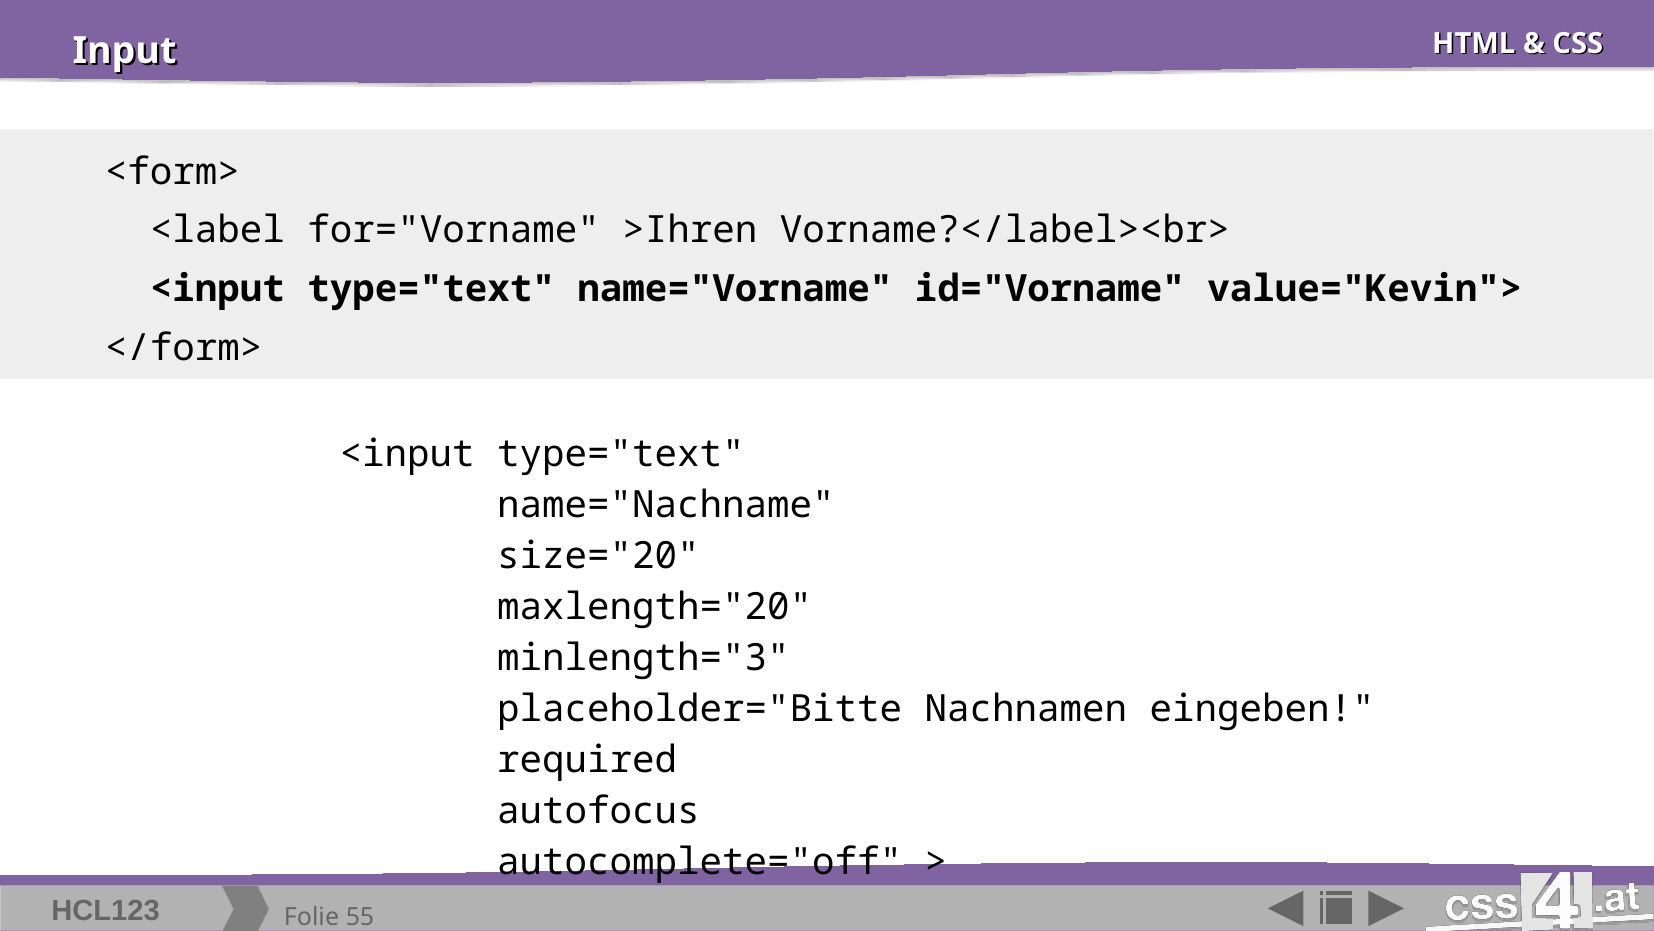

HTML & CSS
Input
 <form>
 <label for="Vorname" >Ihren Vorname?</label><br>
 <input type="text" name="Vorname" id="Vorname" value="Kevin">
 </form>
<input type="text"
 name="Nachname"
 size="20"
 maxlength="20"
 minlength="3"
 placeholder="Bitte Nachnamen eingeben!"
 required
 autofocus
 autocomplete="off" >
HCL123
Folie